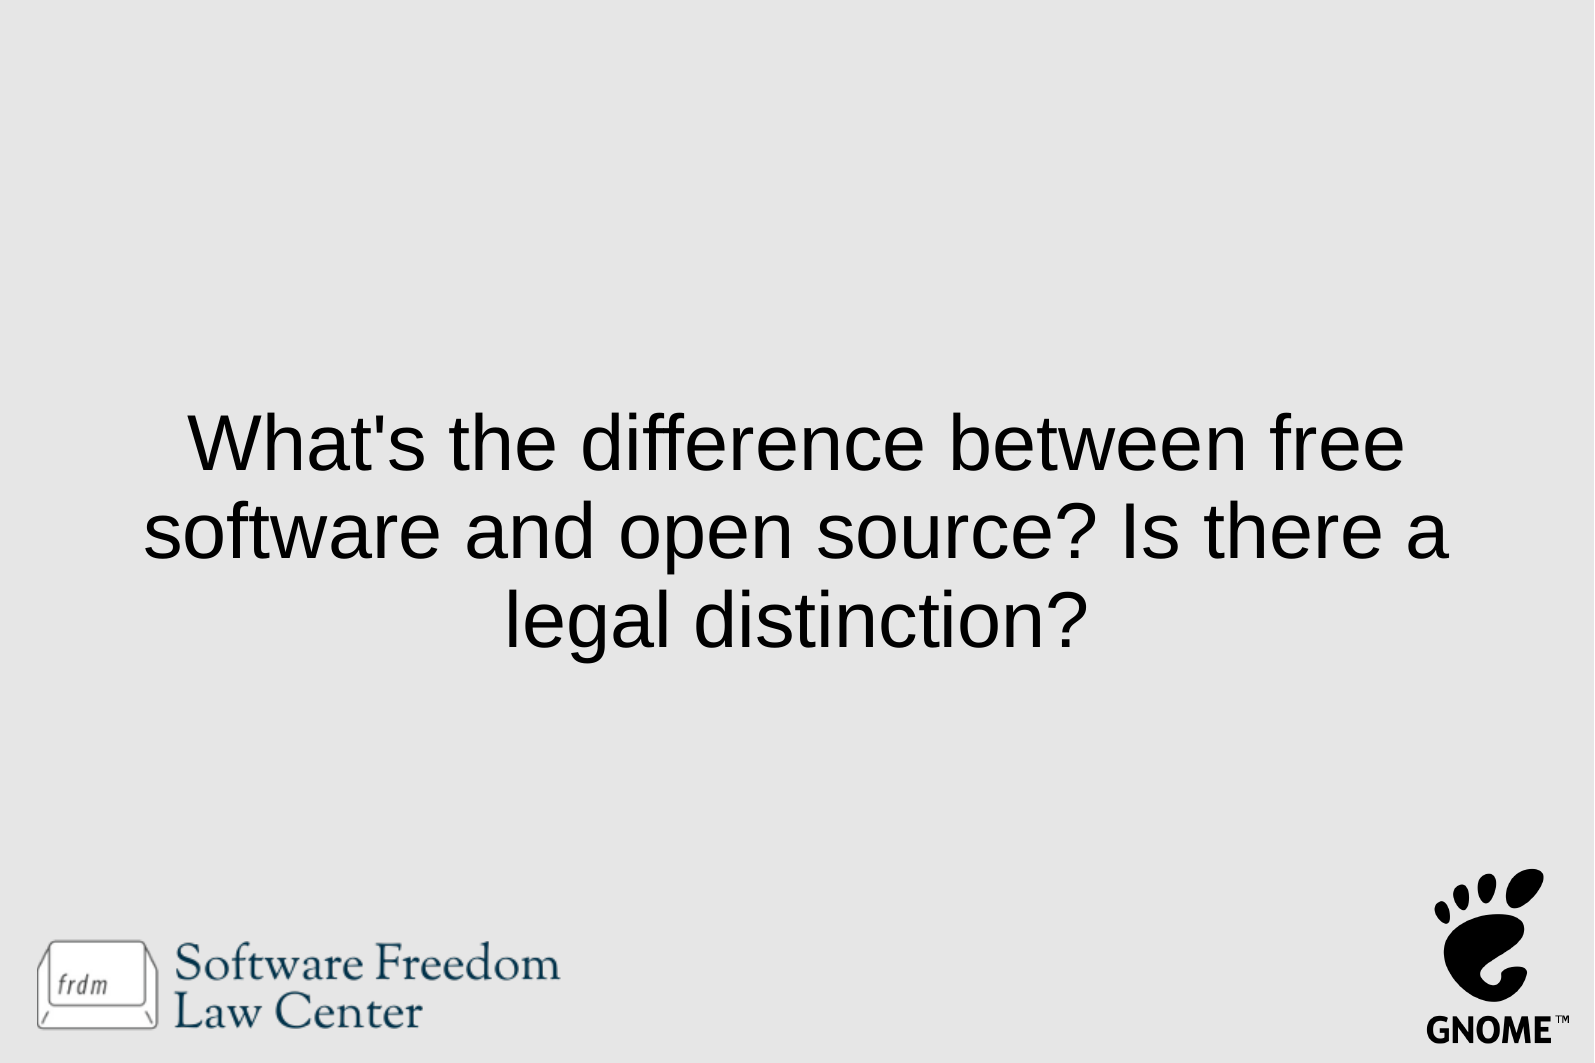

# What's the difference between free software and open source? Is there a legal distinction?